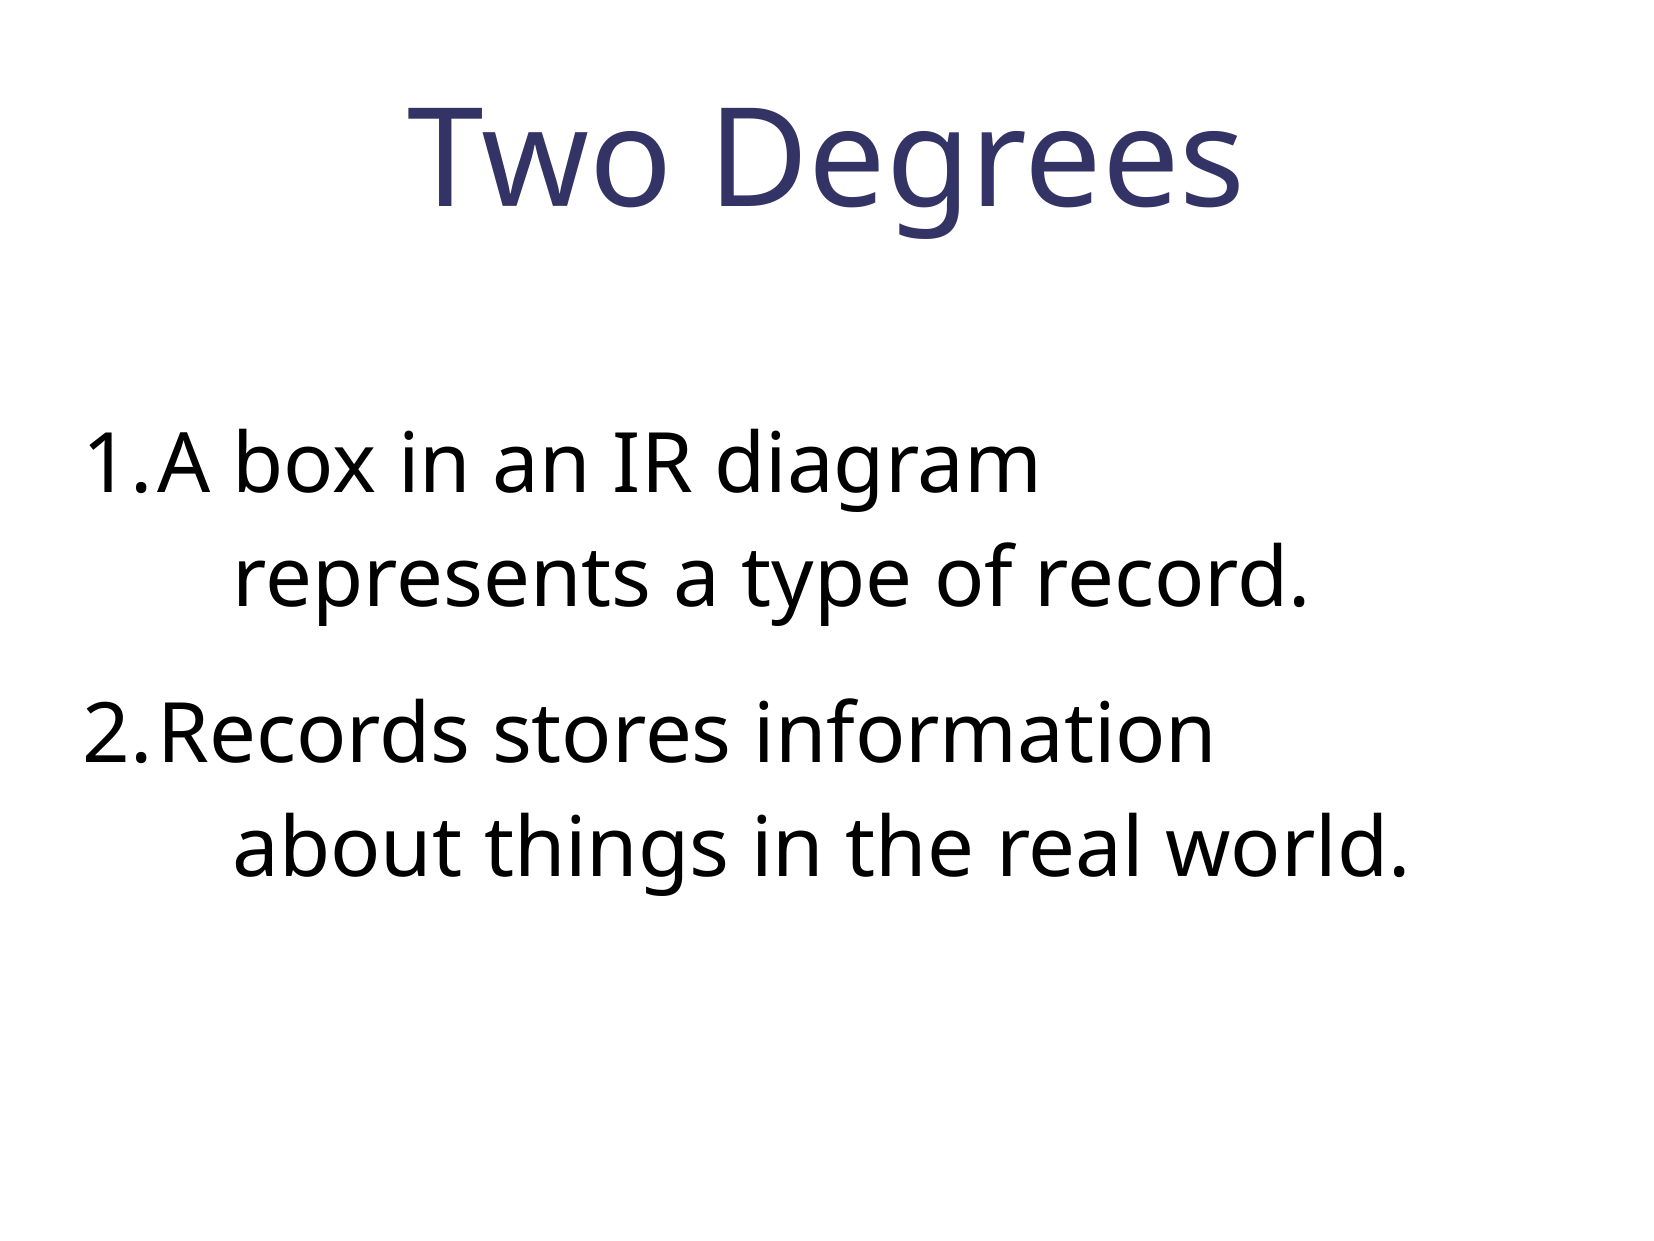

# Two Degrees
1.	A box in an IR diagram
		represents a type of record.
2.	Records stores information
		about things in the real world.